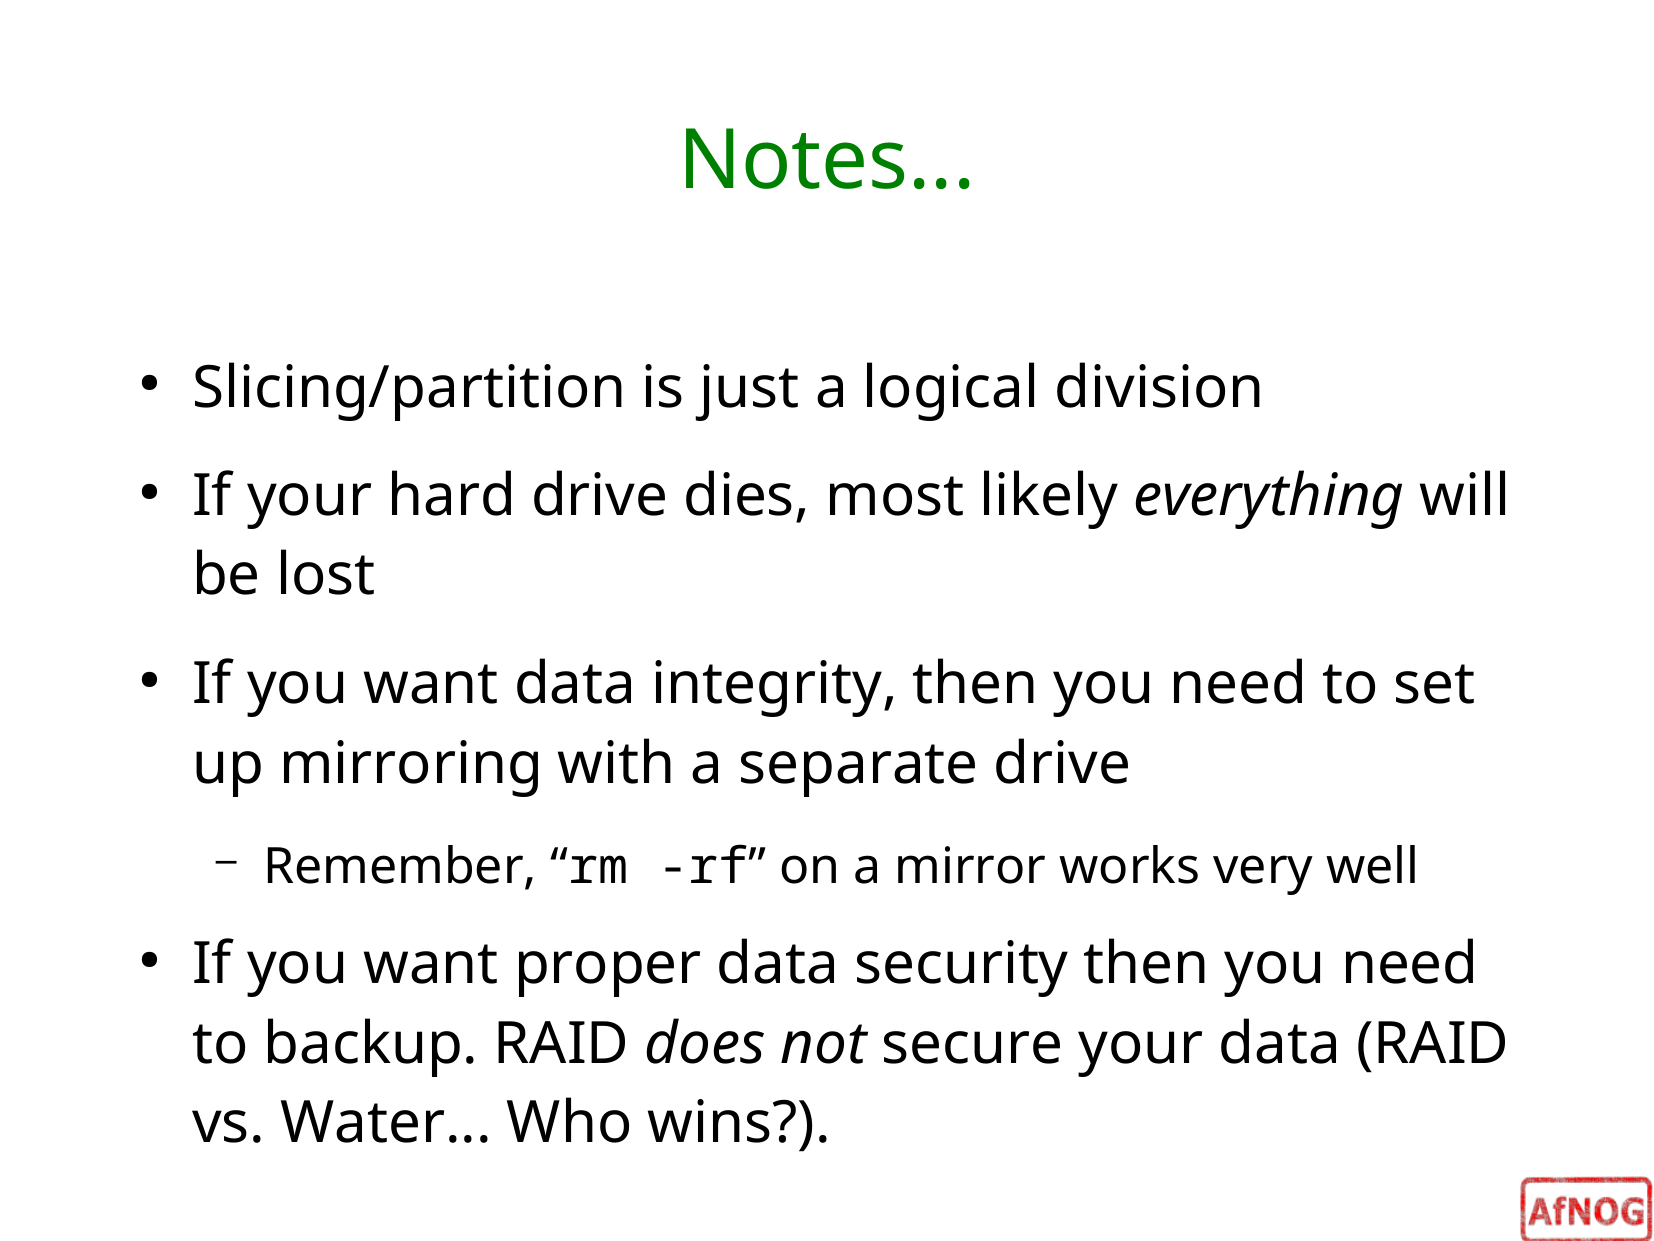

# Notes...
Slicing/partition is just a logical division
If your hard drive dies, most likely everything will be lost
If you want data integrity, then you need to set up mirroring with a separate drive
Remember, “rm -rf” on a mirror works very well
If you want proper data security then you need to backup. RAID does not secure your data (RAID vs. Water... Who wins?).